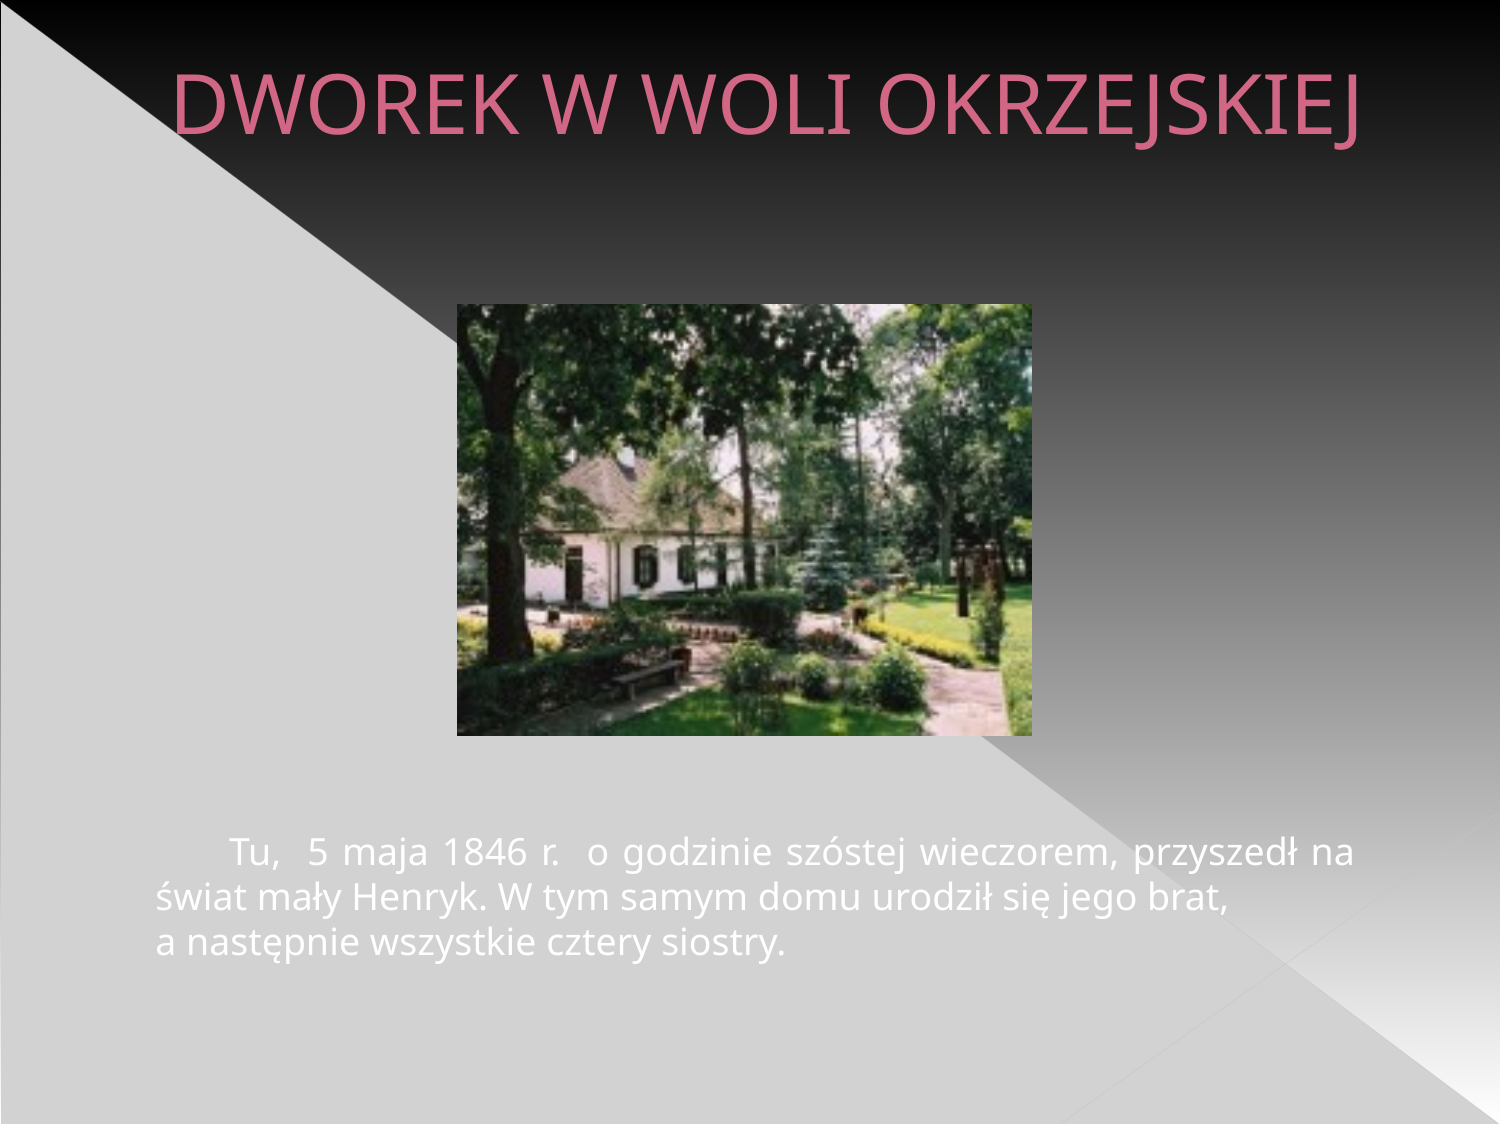

# DWOREK W WOLI OKRZEJSKIEJ
	Tu, 5 maja 1846 r. o godzinie szóstej wieczorem, przyszedł na świat mały Henryk. W tym samym domu urodził się jego brat,
a następnie wszystkie cztery siostry.